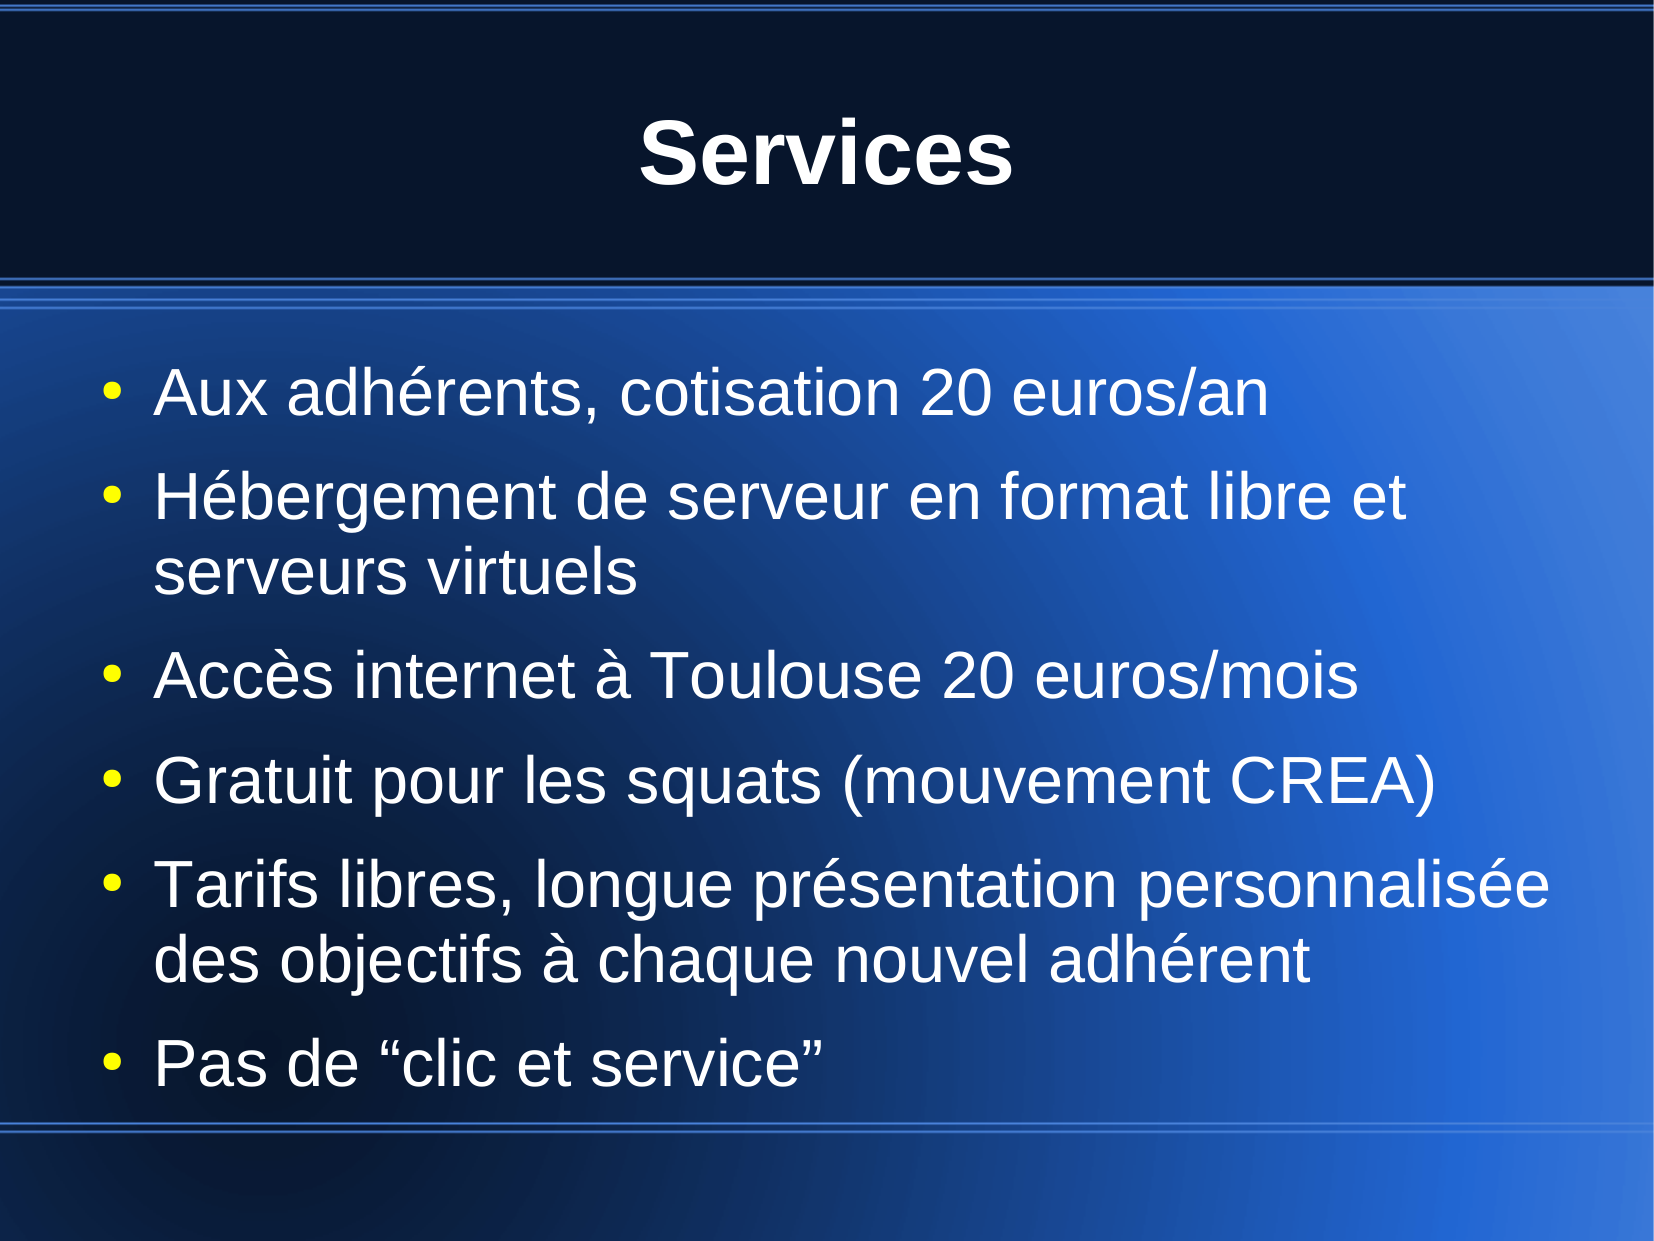

# Services
Aux adhérents, cotisation 20 euros/an
Hébergement de serveur en format libre et serveurs virtuels
Accès internet à Toulouse 20 euros/mois
Gratuit pour les squats (mouvement CREA)
Tarifs libres, longue présentation personnalisée des objectifs à chaque nouvel adhérent
Pas de “clic et service”